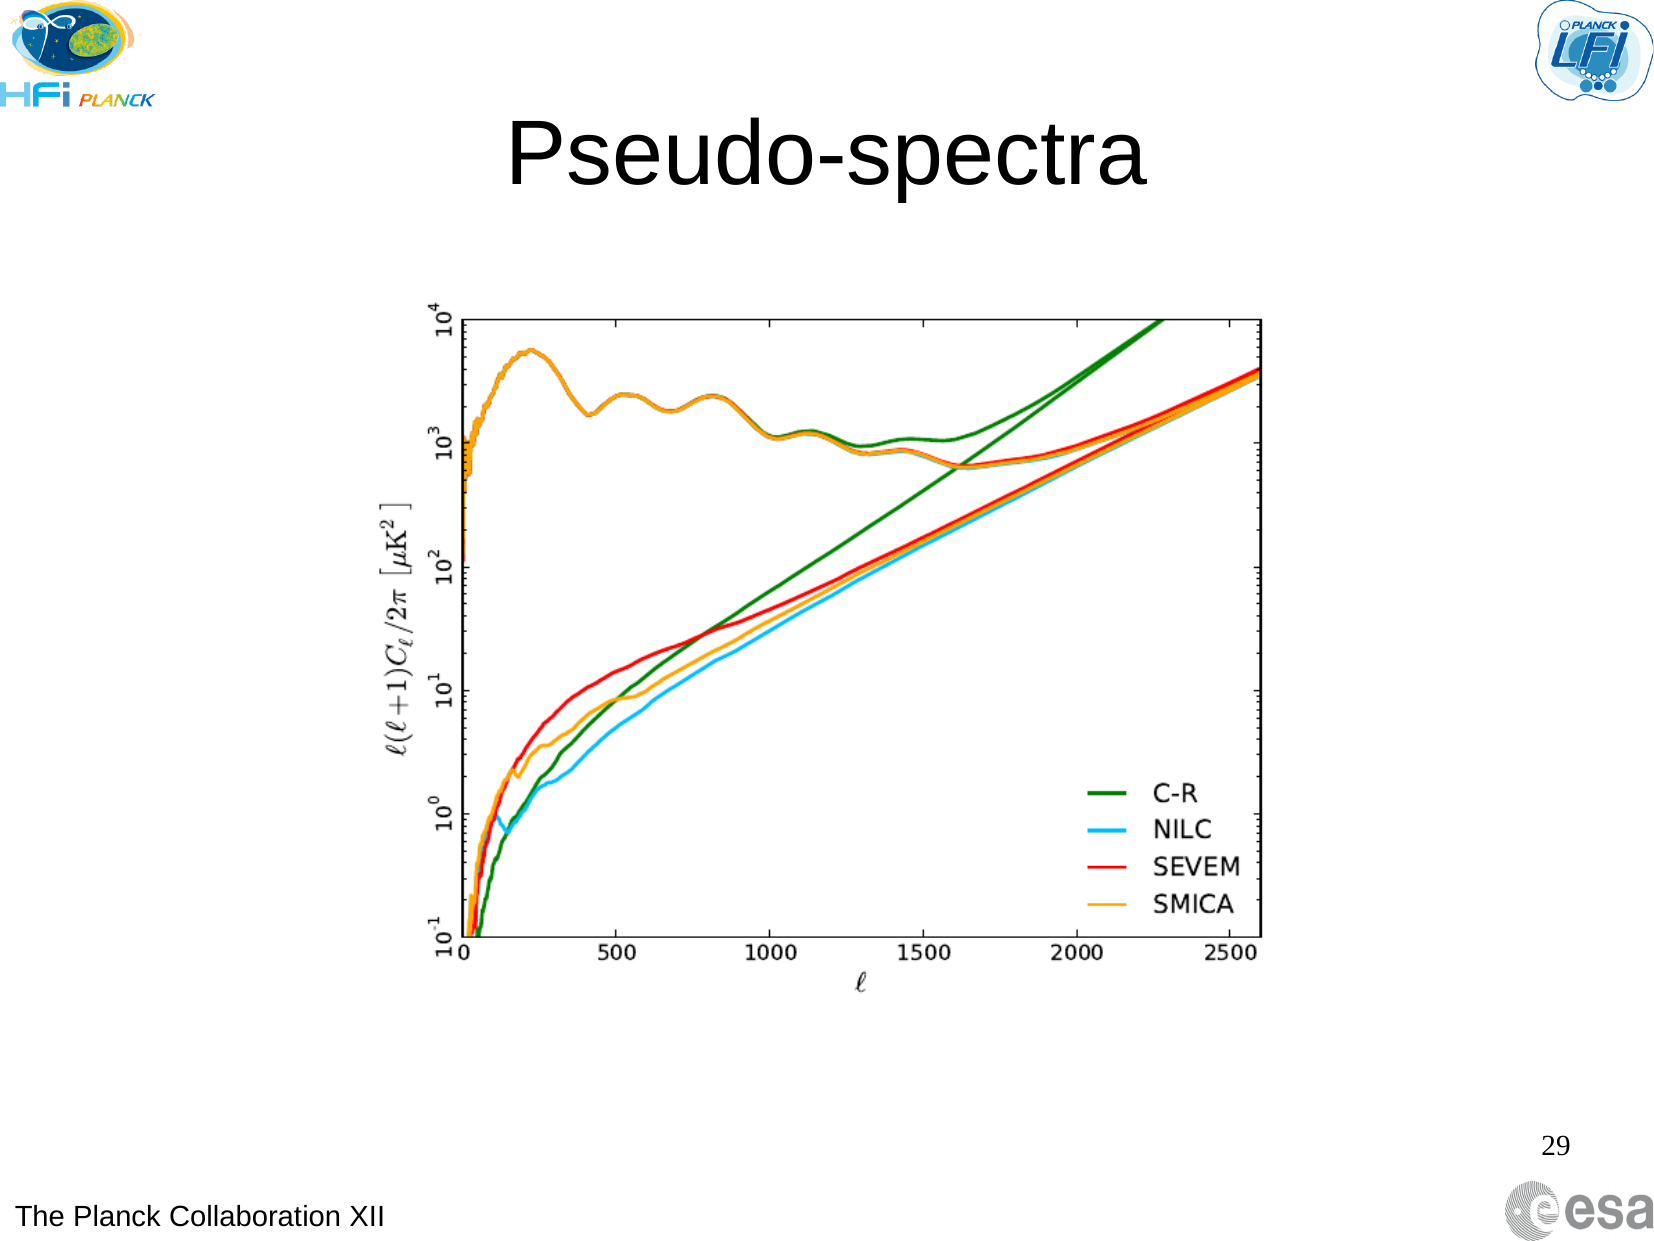

# Pseudo-spectra
29
The Planck Collaboration XII